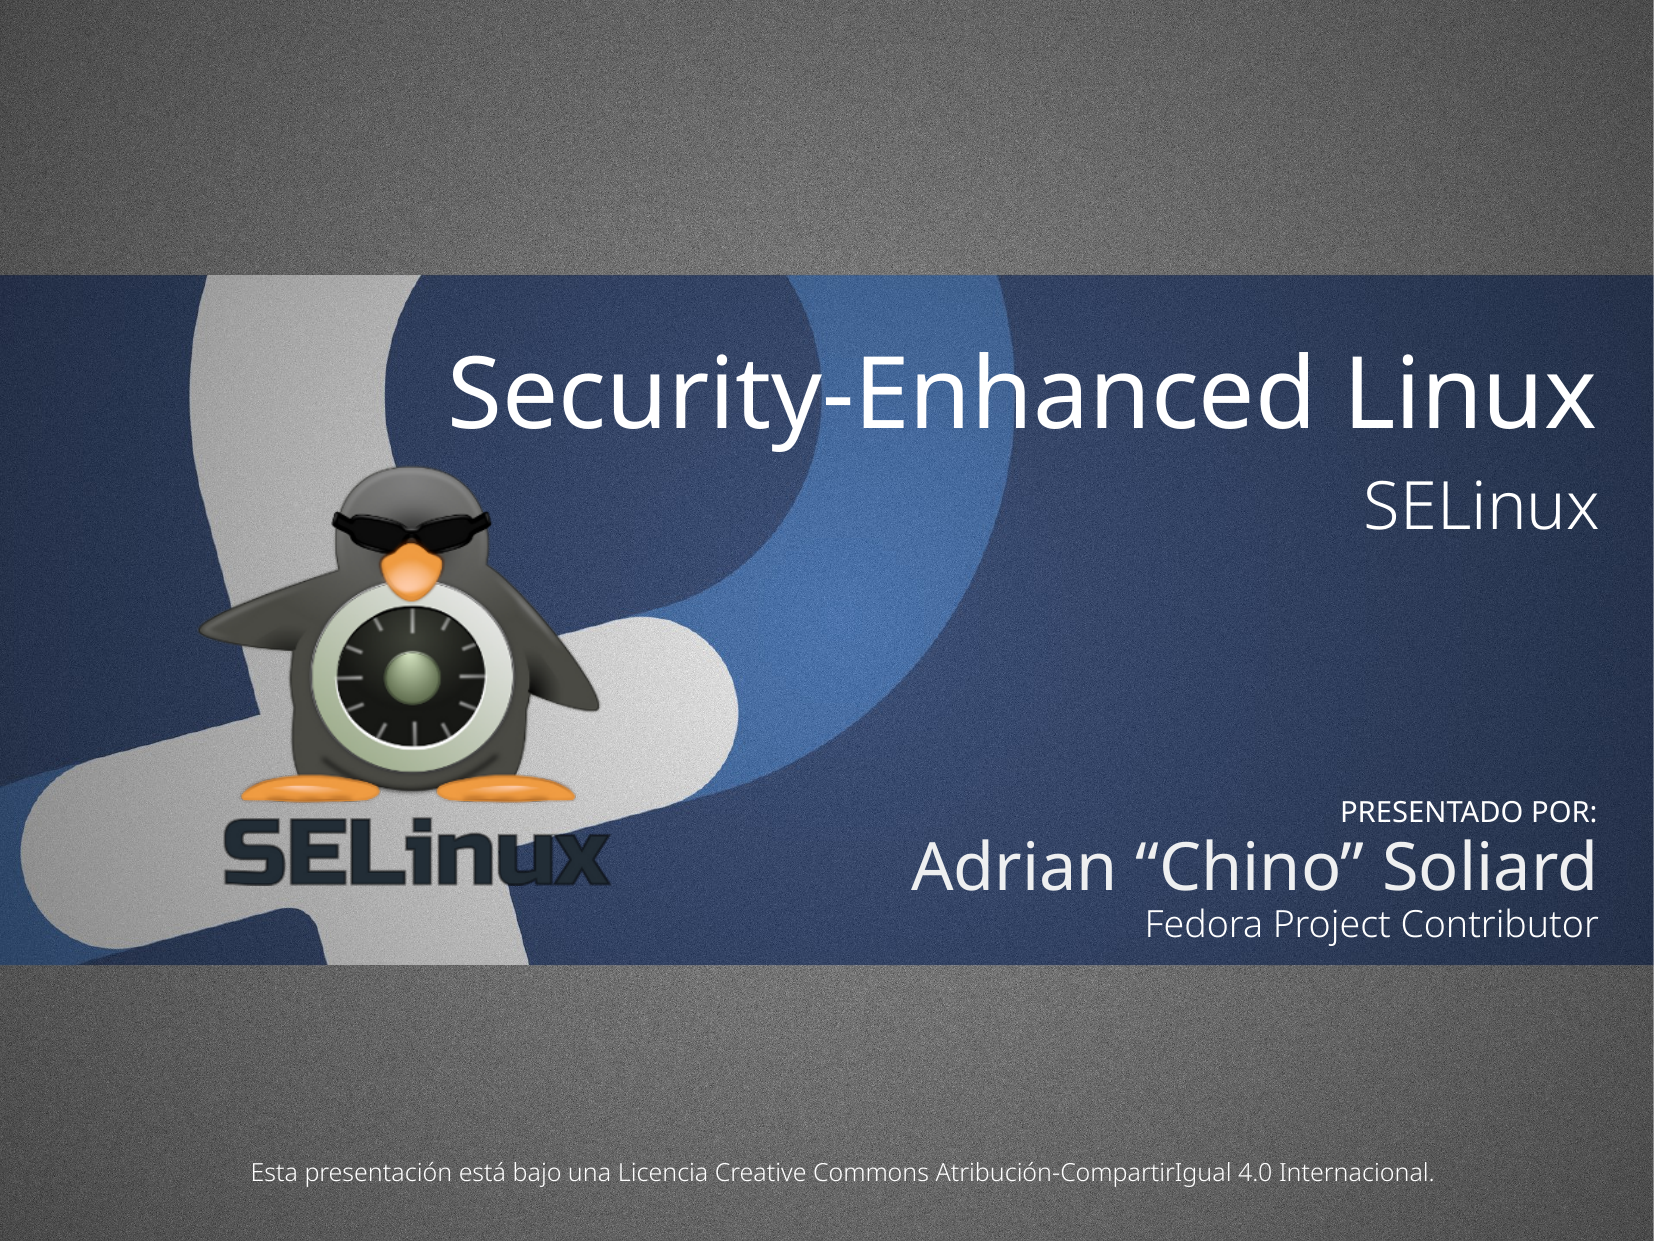

# Security-Enhanced Linux
SELinux
PRESENTADO POR:
Adrian “Chino” Soliard
Fedora Project Contributor
Esta presentación está bajo una Licencia Creative Commons Atribución-CompartirIgual 4.0 Internacional.